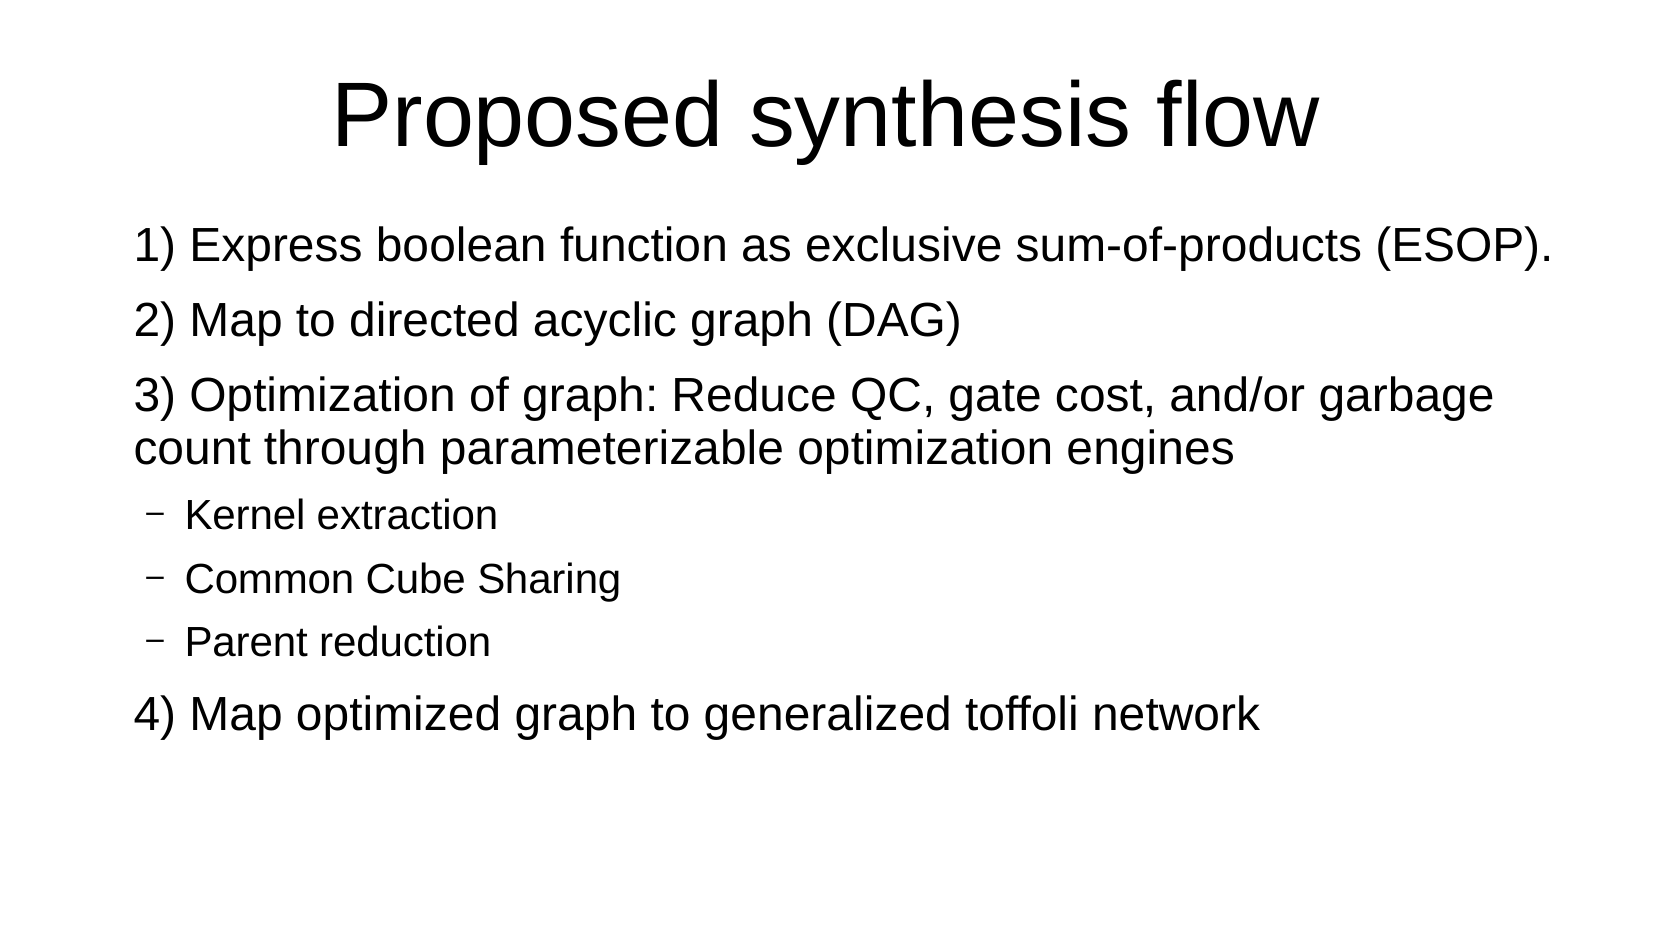

# Proposed synthesis flow
1) Express boolean function as exclusive sum-of-products (ESOP).
2) Map to directed acyclic graph (DAG)
3) Optimization of graph: Reduce QC, gate cost, and/or garbage count through parameterizable optimization engines
Kernel extraction
Common Cube Sharing
Parent reduction
4) Map optimized graph to generalized toffoli network